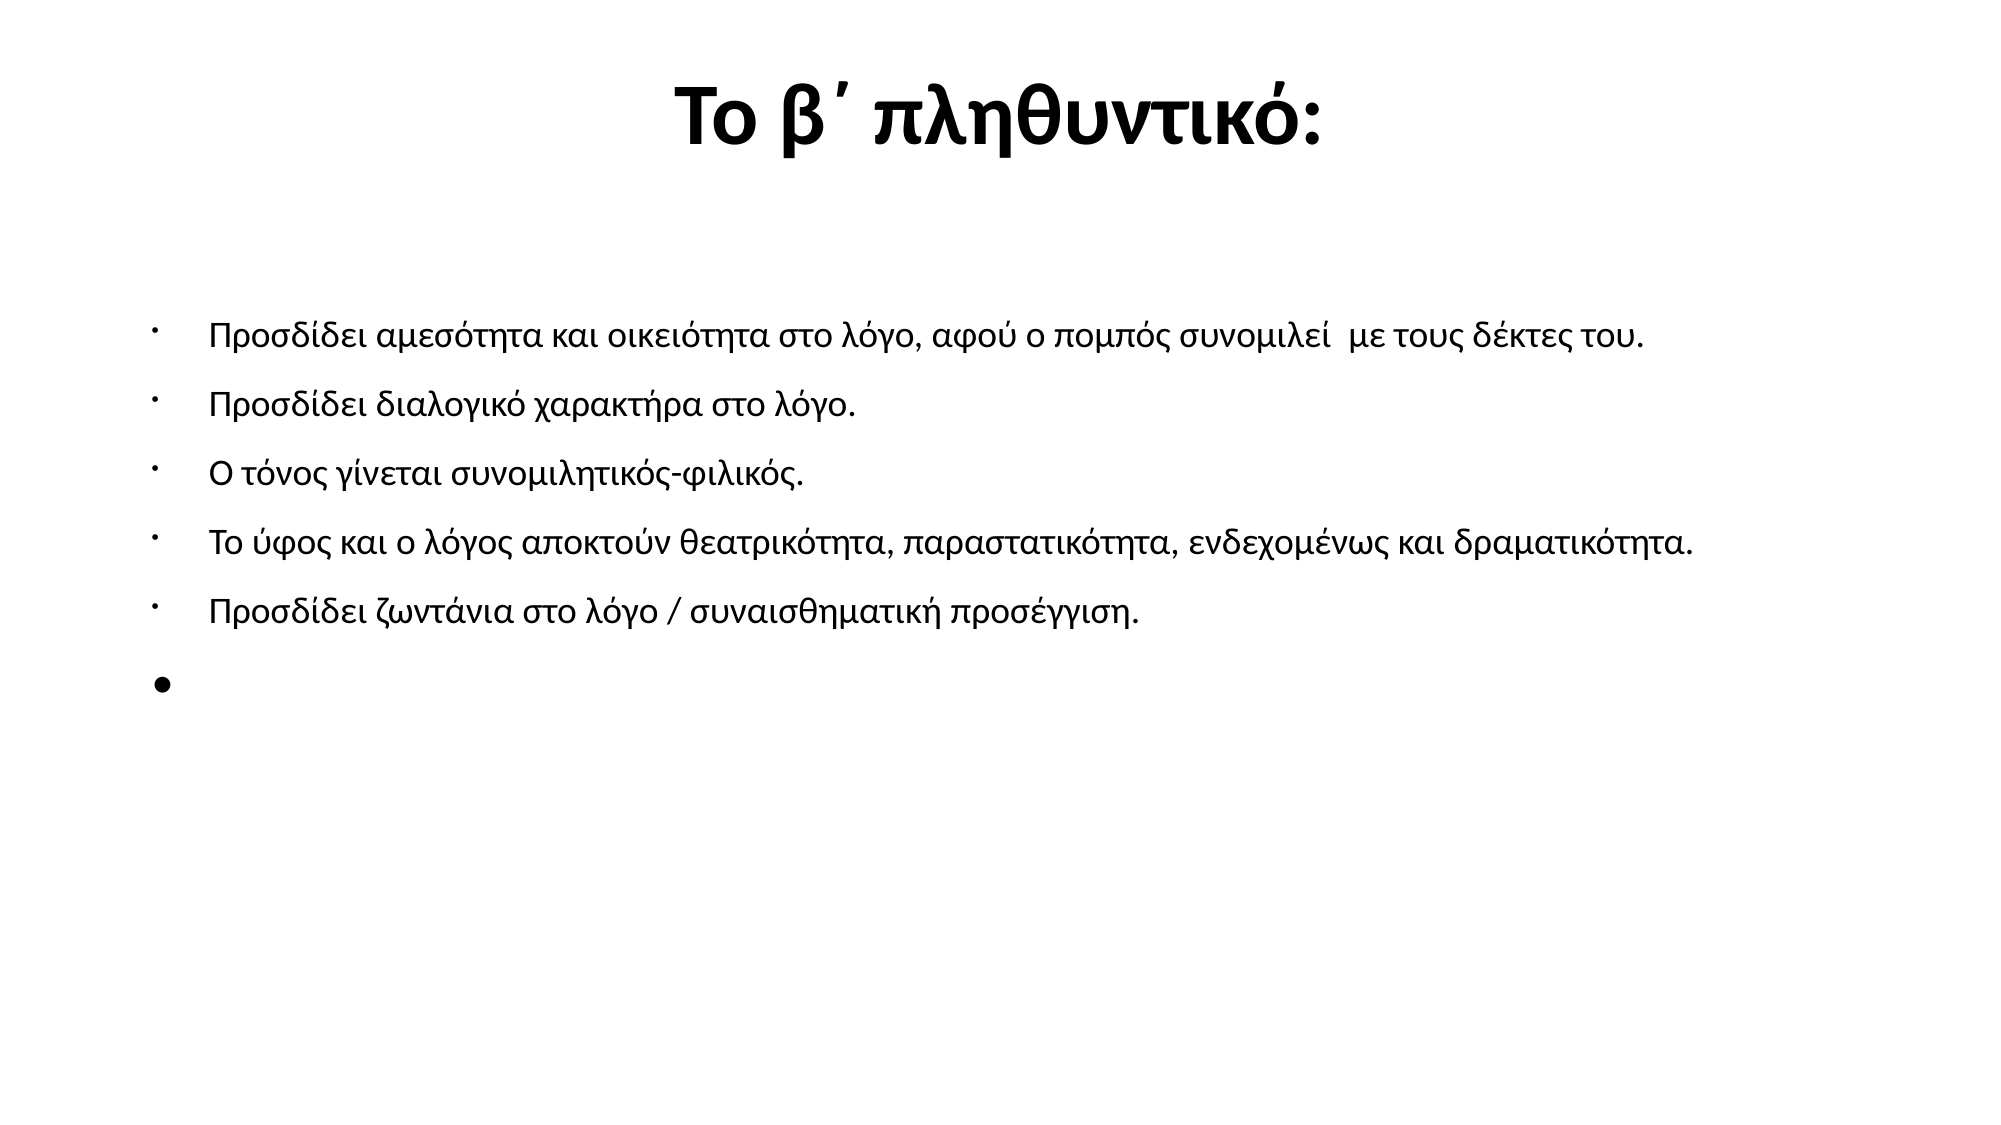

# Το β΄ πληθυντικό:
Προσδίδει αμεσότητα και οικειότητα στο λόγο, αφού ο πομπός συνομιλεί με τους δέκτες του.
Προσδίδει διαλογικό χαρακτήρα στο λόγο.
Ο τόνος γίνεται συνομιλητικός-φιλικός.
Το ύφος και ο λόγος αποκτούν θεατρικότητα, παραστατικότητα, ενδεχομένως και δραματικότητα.
Προσδίδει ζωντάνια στο λόγο / συναισθηματική προσέγγιση.